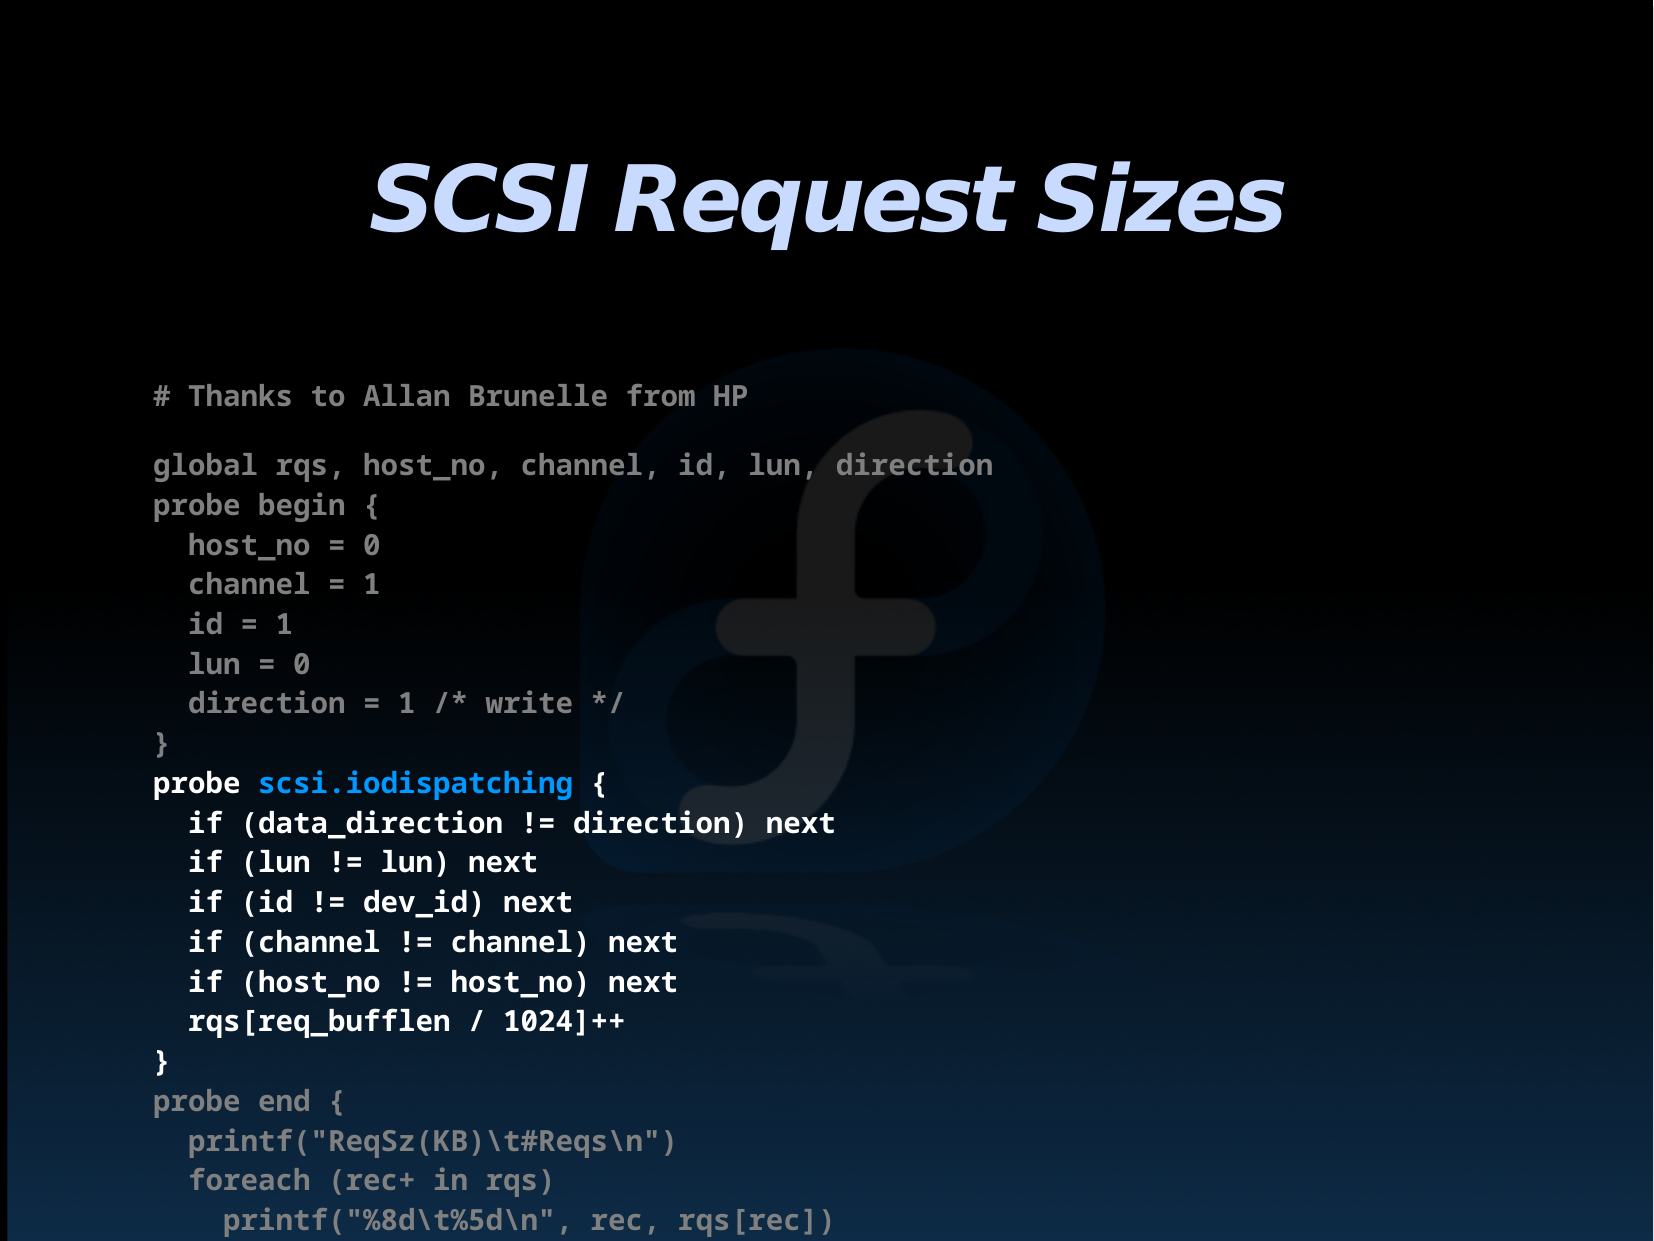

# SCSI Request Sizes
# Thanks to Allan Brunelle from HP
global rqs, host_no, channel, id, lun, direction
probe begin {
 host_no = 0
 channel = 1
 id = 1
 lun = 0
 direction = 1 /* write */
}
probe scsi.iodispatching {
 if (data_direction != direction) next
 if (lun != lun) next
 if (id != dev_id) next
 if (channel != channel) next
 if (host_no != host_no) next
 rqs[req_bufflen / 1024]++
}
probe end {
 printf("ReqSz(KB)\t#Reqs\n")
 foreach (rec+ in rqs)
 printf("%8d\t%5d\n", rec, rqs[rec])
}